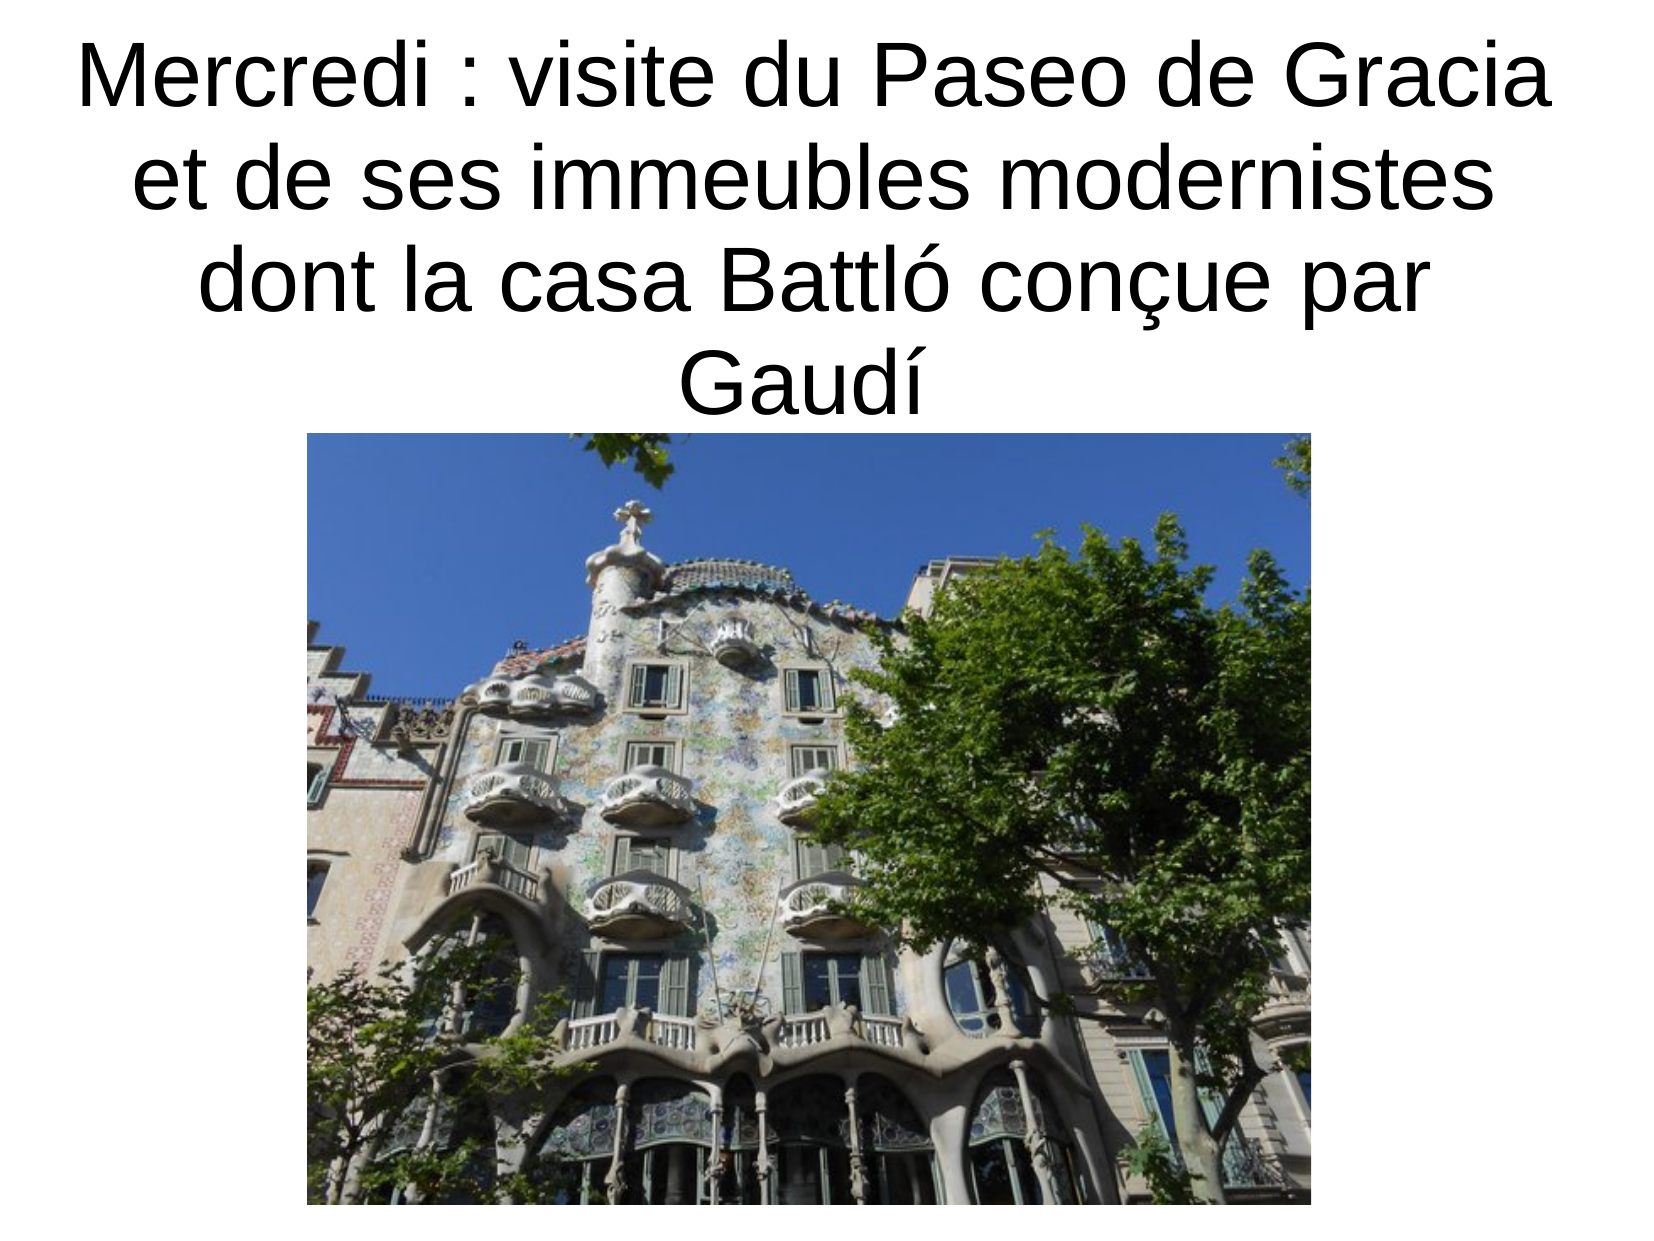

# Mercredi : visite du Paseo de Gracia et de ses immeubles modernistes dont la casa Battló conçue par Gaudí